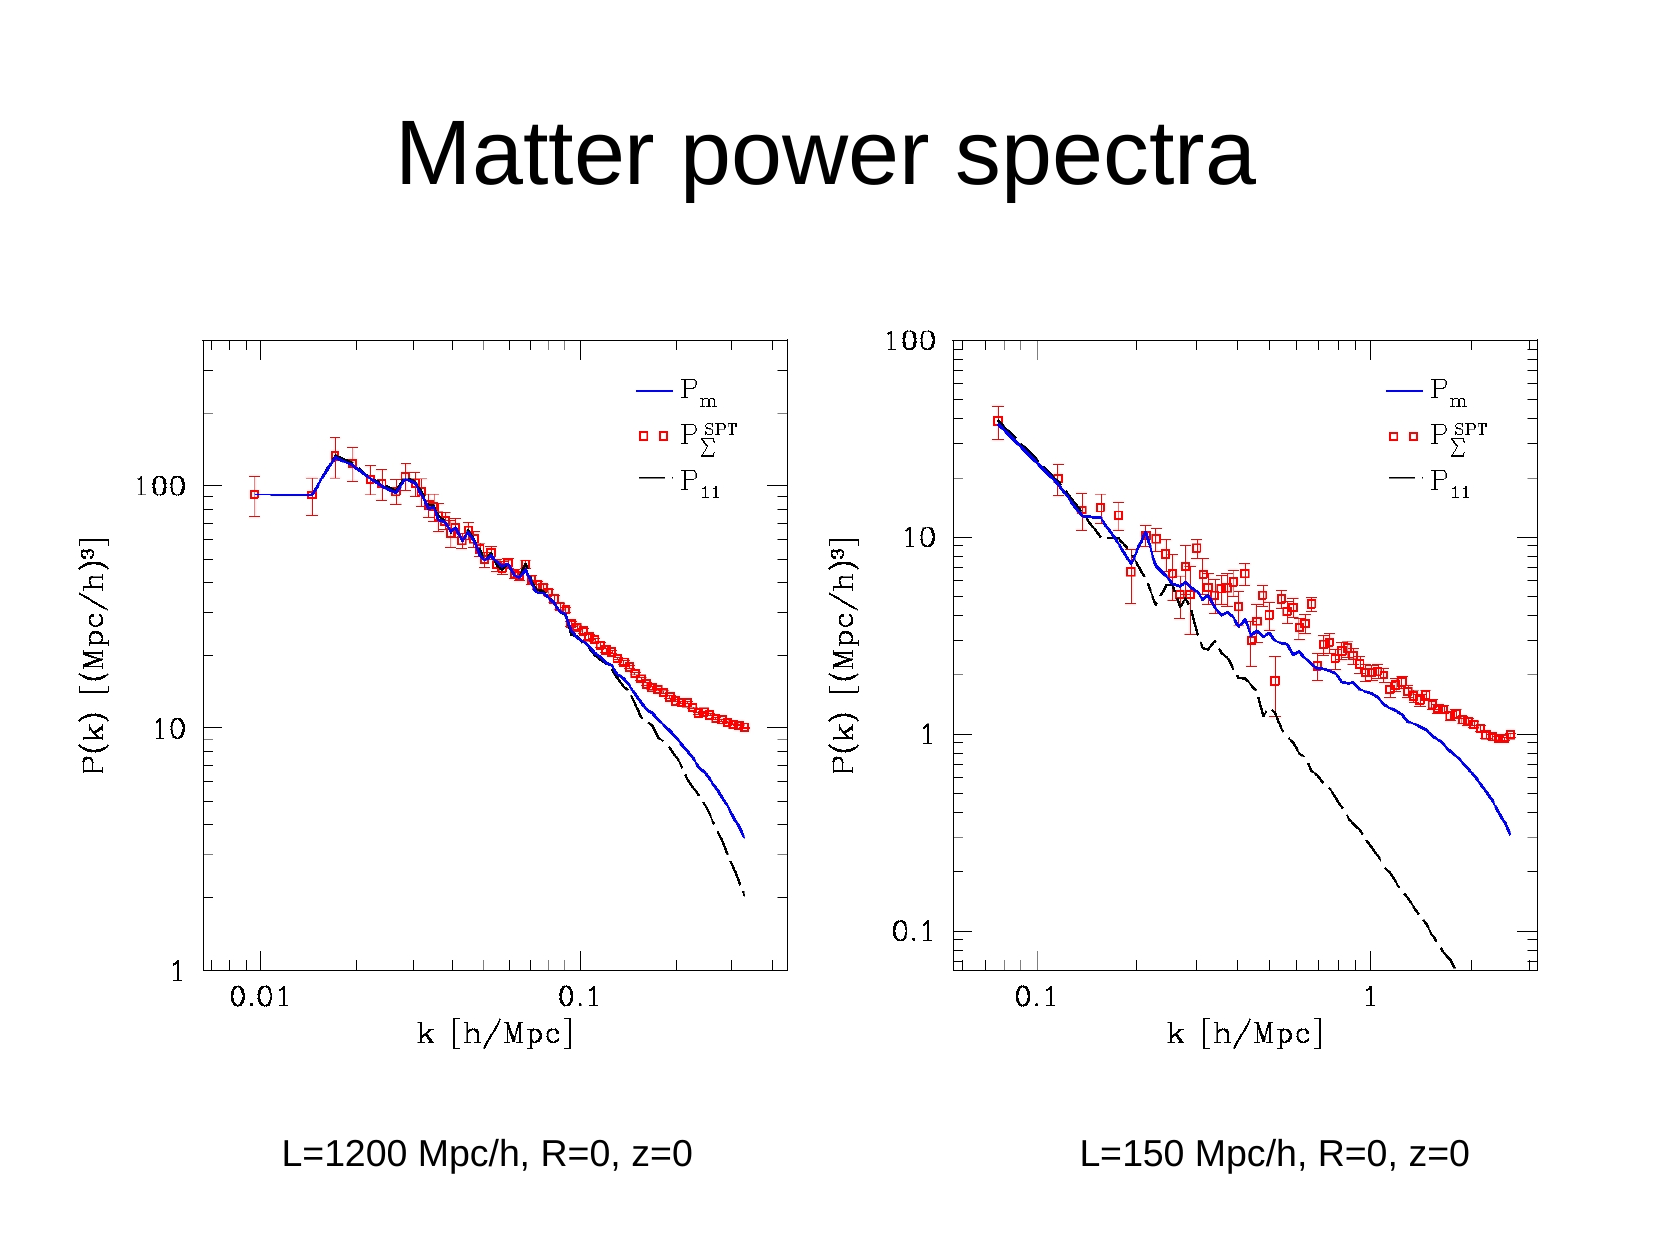

# Matter power spectra
L=1200 Mpc/h, R=0, z=0
L=150 Mpc/h, R=0, z=0